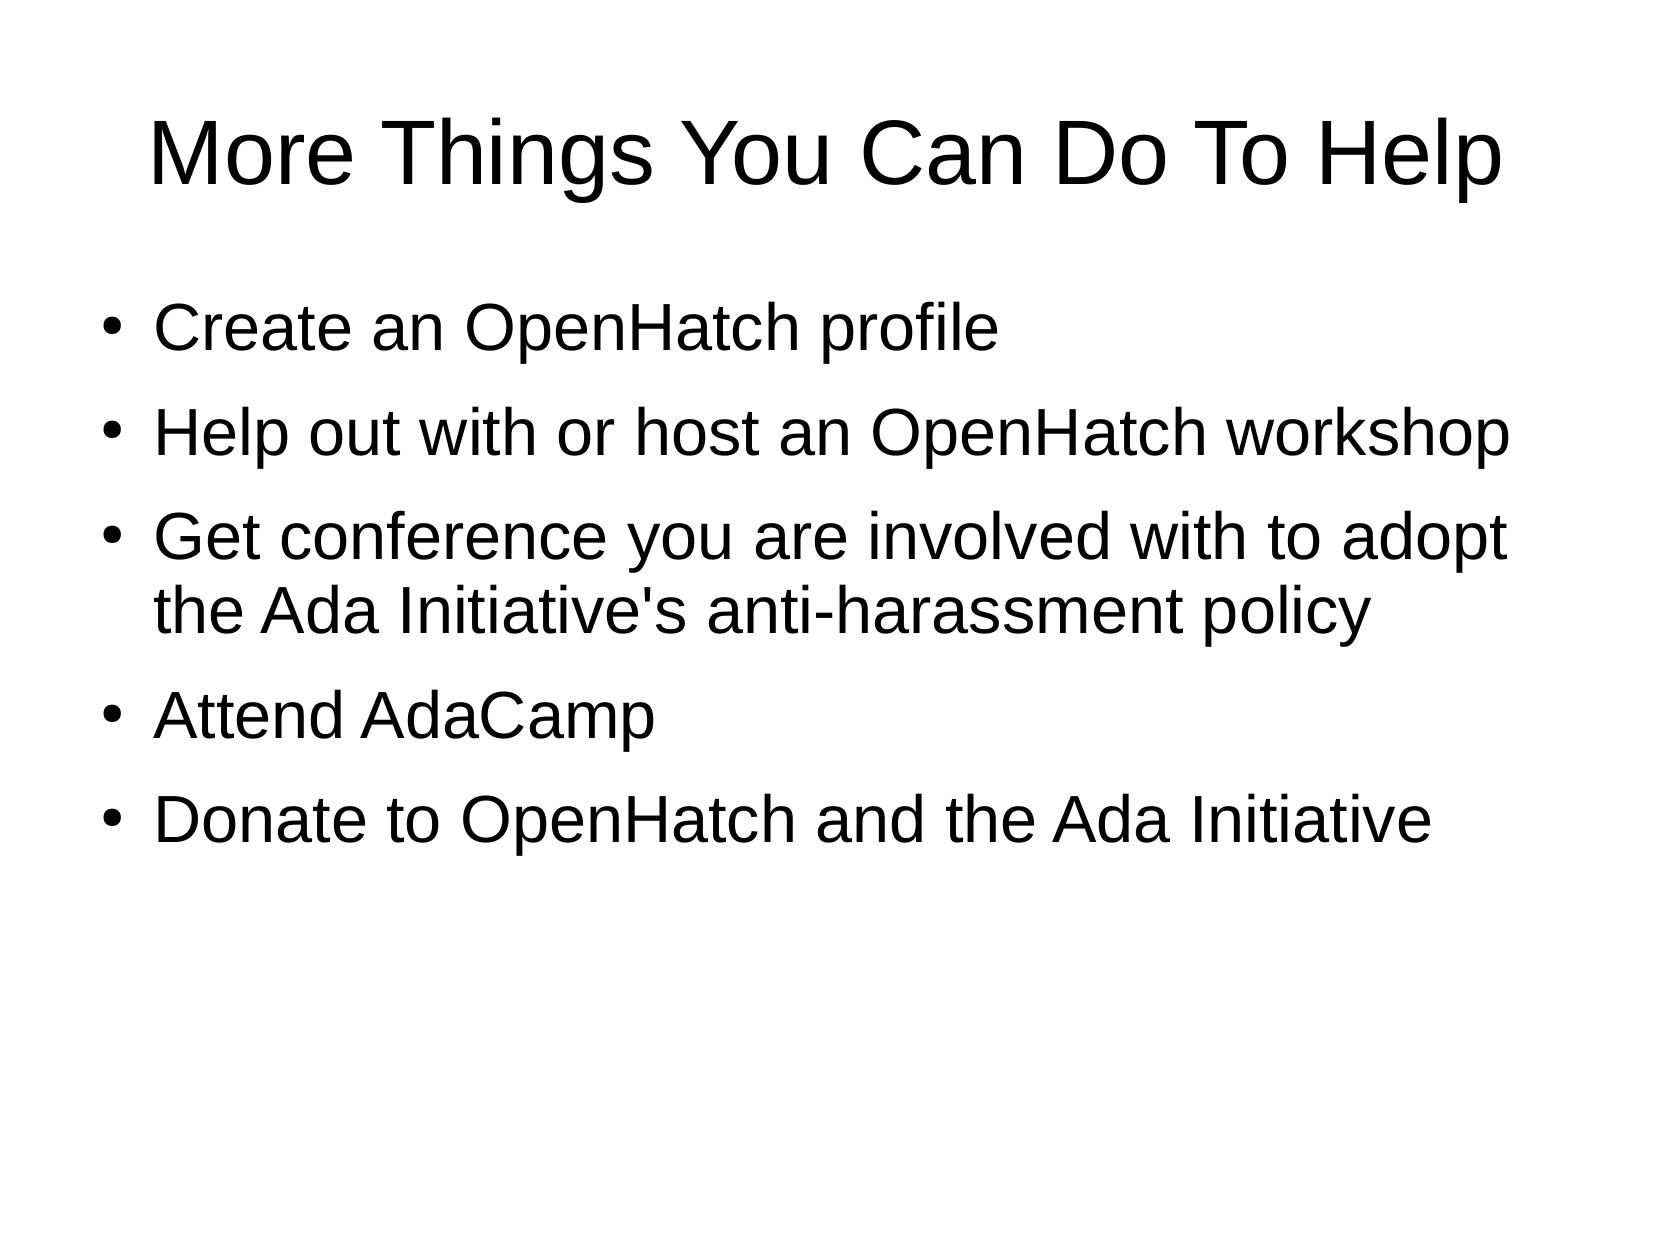

# More Things You Can Do To Help
Create an OpenHatch profile
Help out with or host an OpenHatch workshop
Get conference you are involved with to adopt the Ada Initiative's anti-harassment policy
Attend AdaCamp
Donate to OpenHatch and the Ada Initiative